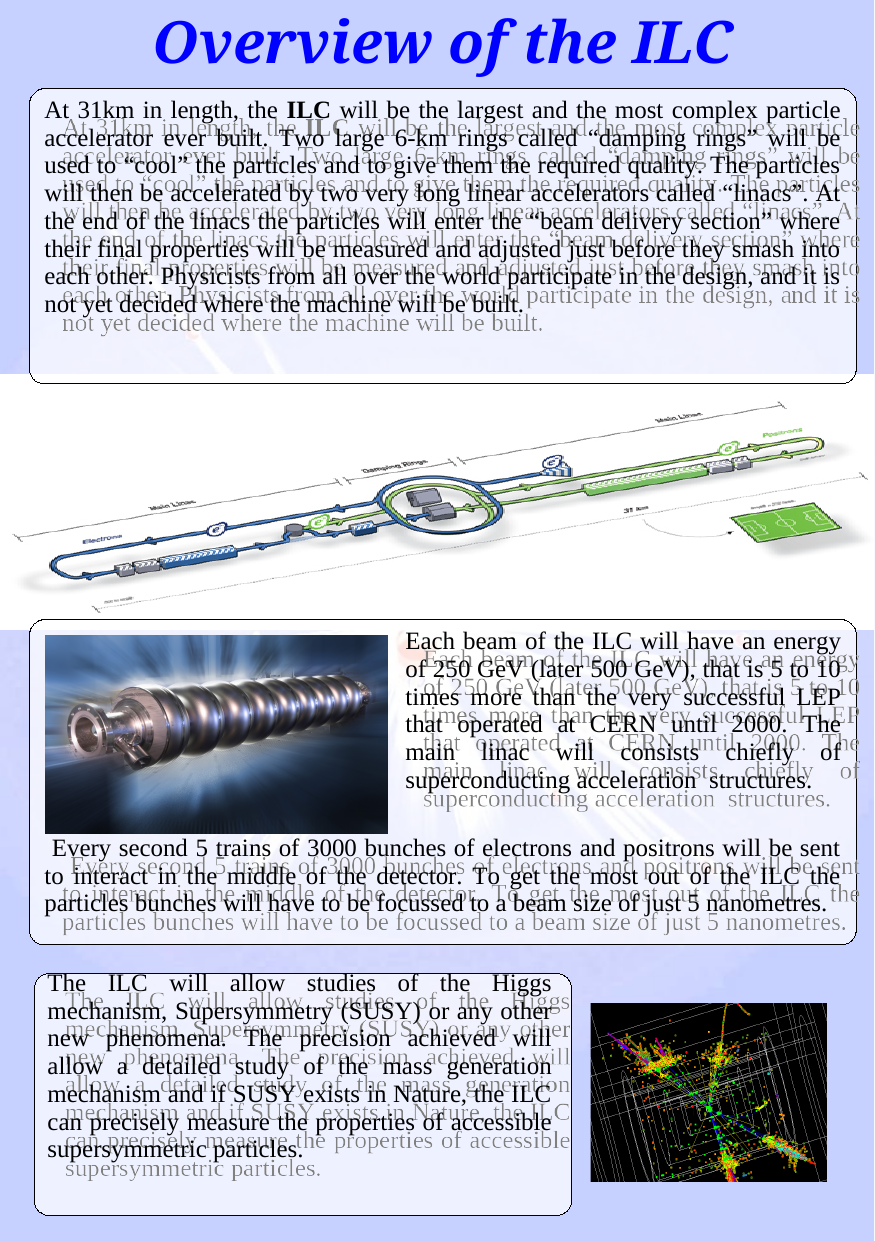

Overview of the ILC
At 31km in length, the ILC will be the largest and the most complex particle accelerator ever built. Two large 6-km rings called “damping rings” will be used to “cool” the particles and to give them the required quality. The particles will then be accelerated by two very long linear accelerators called “linacs”. At the end of the linacs the particles will enter the “beam delivery section” where their final properties will be measured and adjusted just before they smash into each other. Physicists from all over the world participate in the design, and it is not yet decided where the machine will be built.
Each beam of the ILC will have an energy of 250 GeV (later 500 GeV), that is 5 to 10 times more than the very successful LEP that operated at CERN until 2000. The main linac will consists chiefly of superconducting acceleration structures.
 Every second 5 trains of 3000 bunches of electrons and positrons will be sent to interact in the middle of the detector. To get the most out of the ILC the particles bunches will have to be focussed to a beam size of just 5 nanometres.
The ILC will allow studies of the Higgs mechanism, Supersymmetry (SUSY) or any other new phenomena. The precision achieved will allow a detailed study of the mass generation mechanism and if SUSY exists in Nature, the ILC can precisely measure the properties of accessible supersymmetric particles.